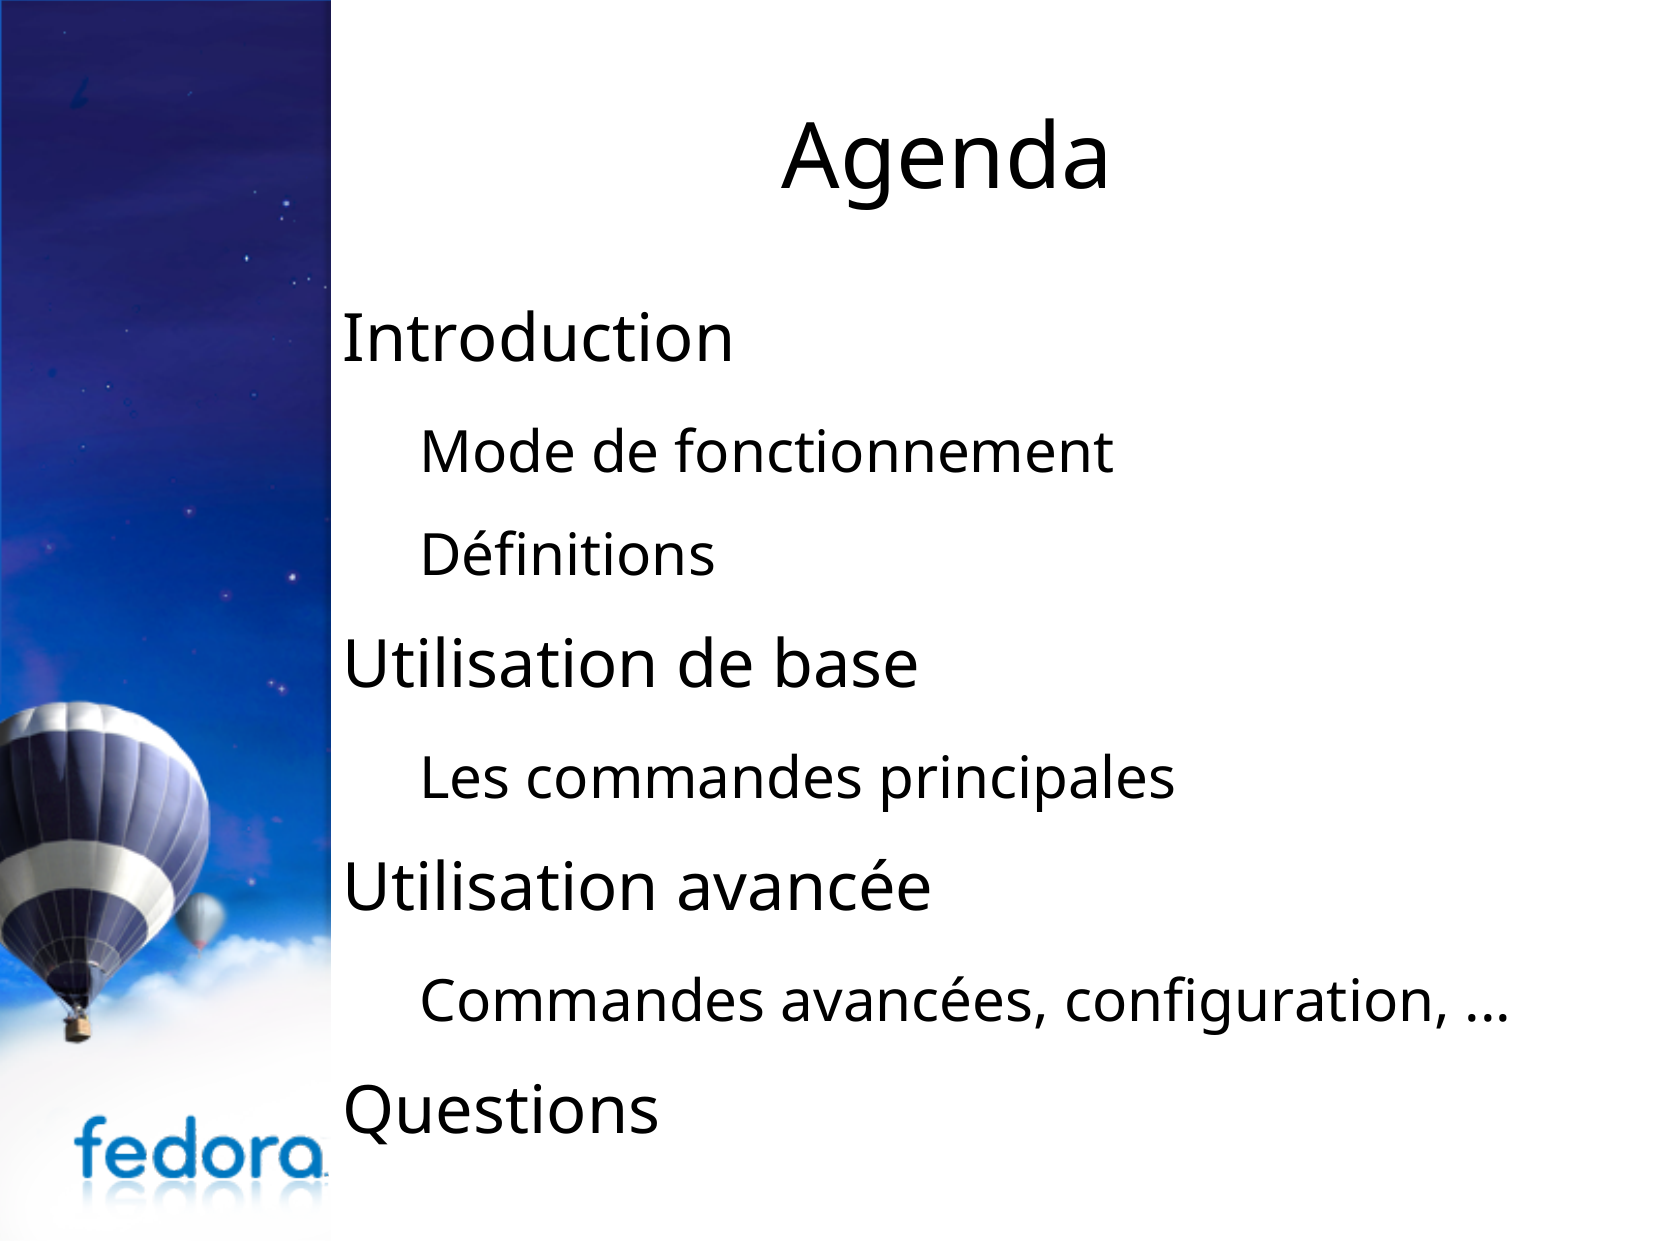

# Agenda
Introduction
Mode de fonctionnement
Définitions
Utilisation de base
Les commandes principales
Utilisation avancée
Commandes avancées, configuration, ...
Questions